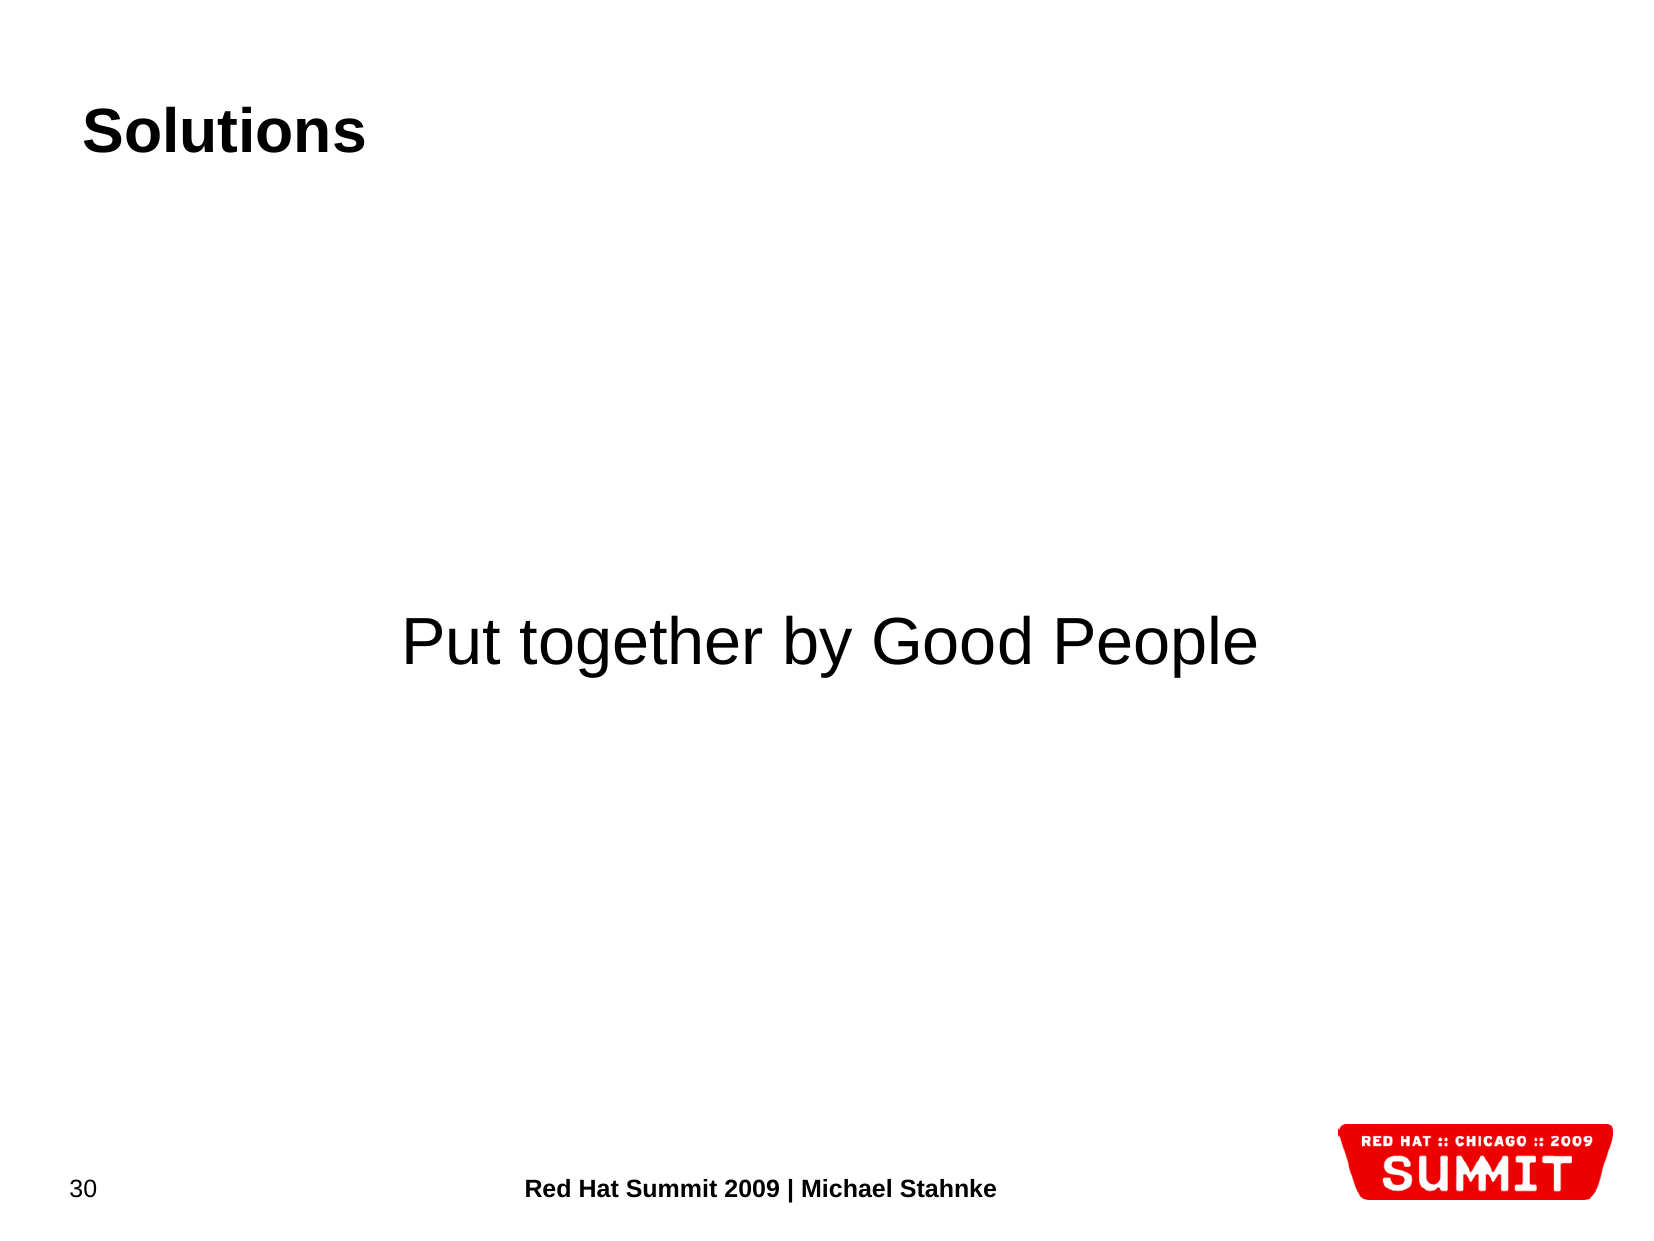

Solutions
# Put together by Good People